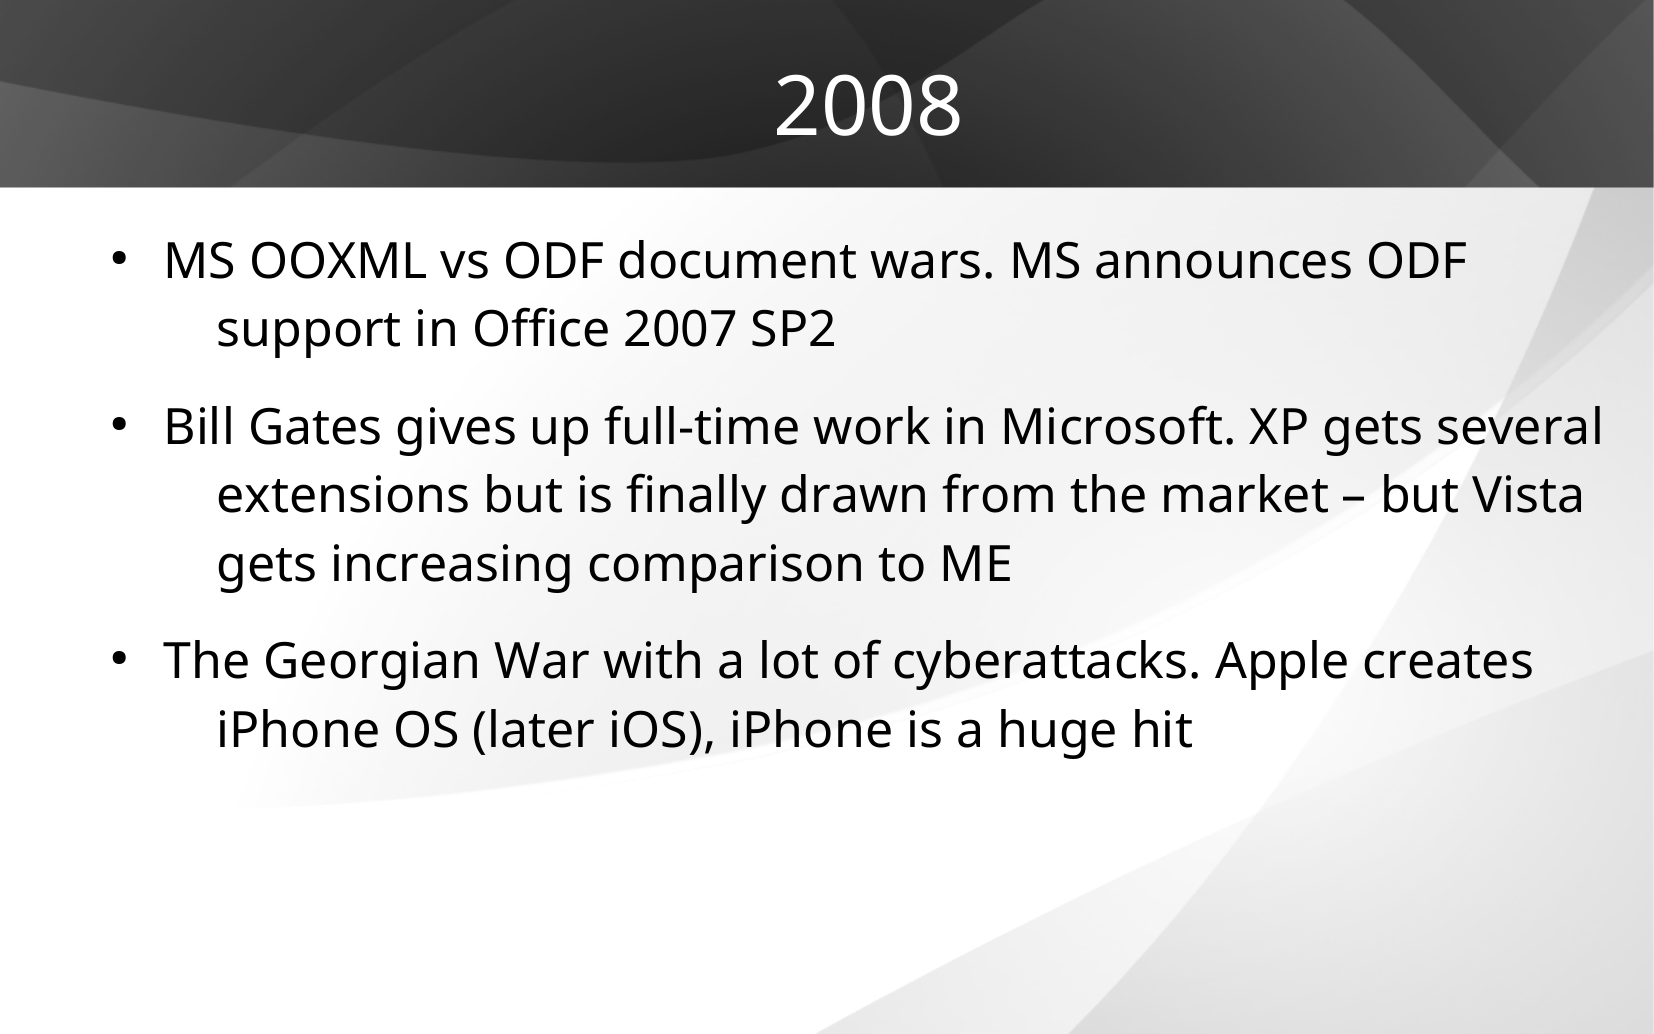

# 2008
MS OOXML vs ODF document wars. MS announces ODF support in Office 2007 SP2
Bill Gates gives up full-time work in Microsoft. XP gets several extensions but is finally drawn from the market – but Vista gets increasing comparison to ME
The Georgian War with a lot of cyberattacks. Apple creates iPhone OS (later iOS), iPhone is a huge hit